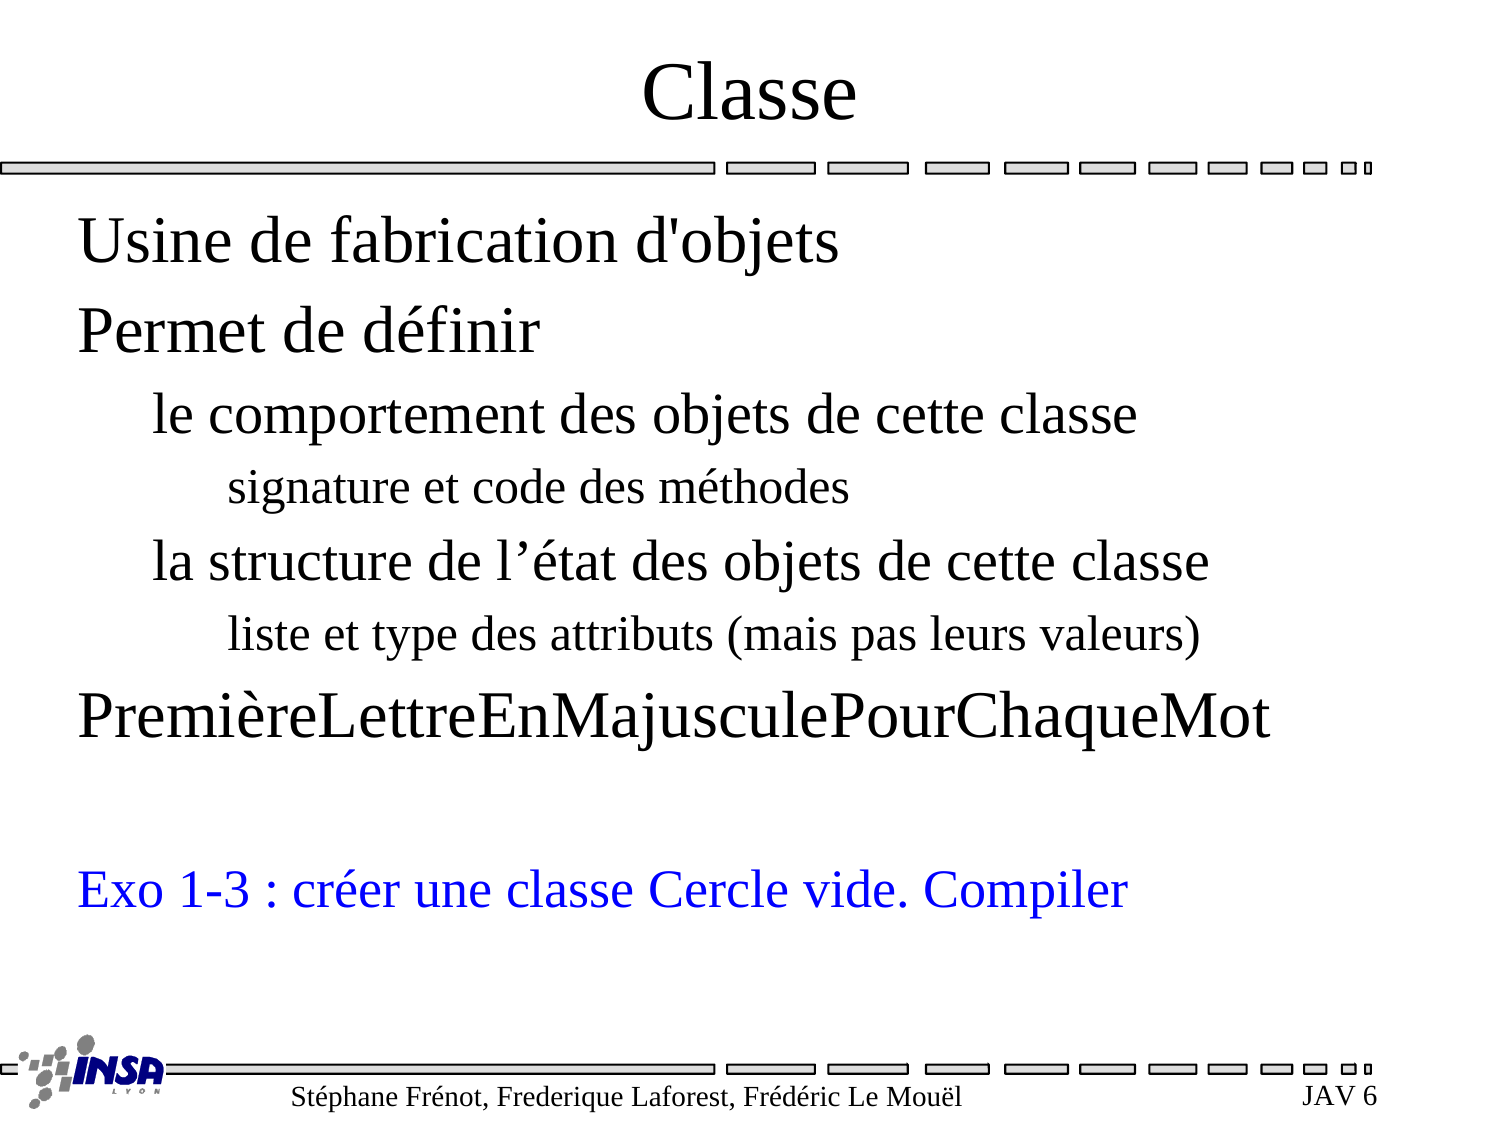

# Classe
Usine de fabrication d'objets
Permet de définir
le comportement des objets de cette classe
signature et code des méthodes
la structure de l’état des objets de cette classe
liste et type des attributs (mais pas leurs valeurs)
PremièreLettreEnMajusculePourChaqueMot
Exo 1-3 : créer une classe Cercle vide. Compiler